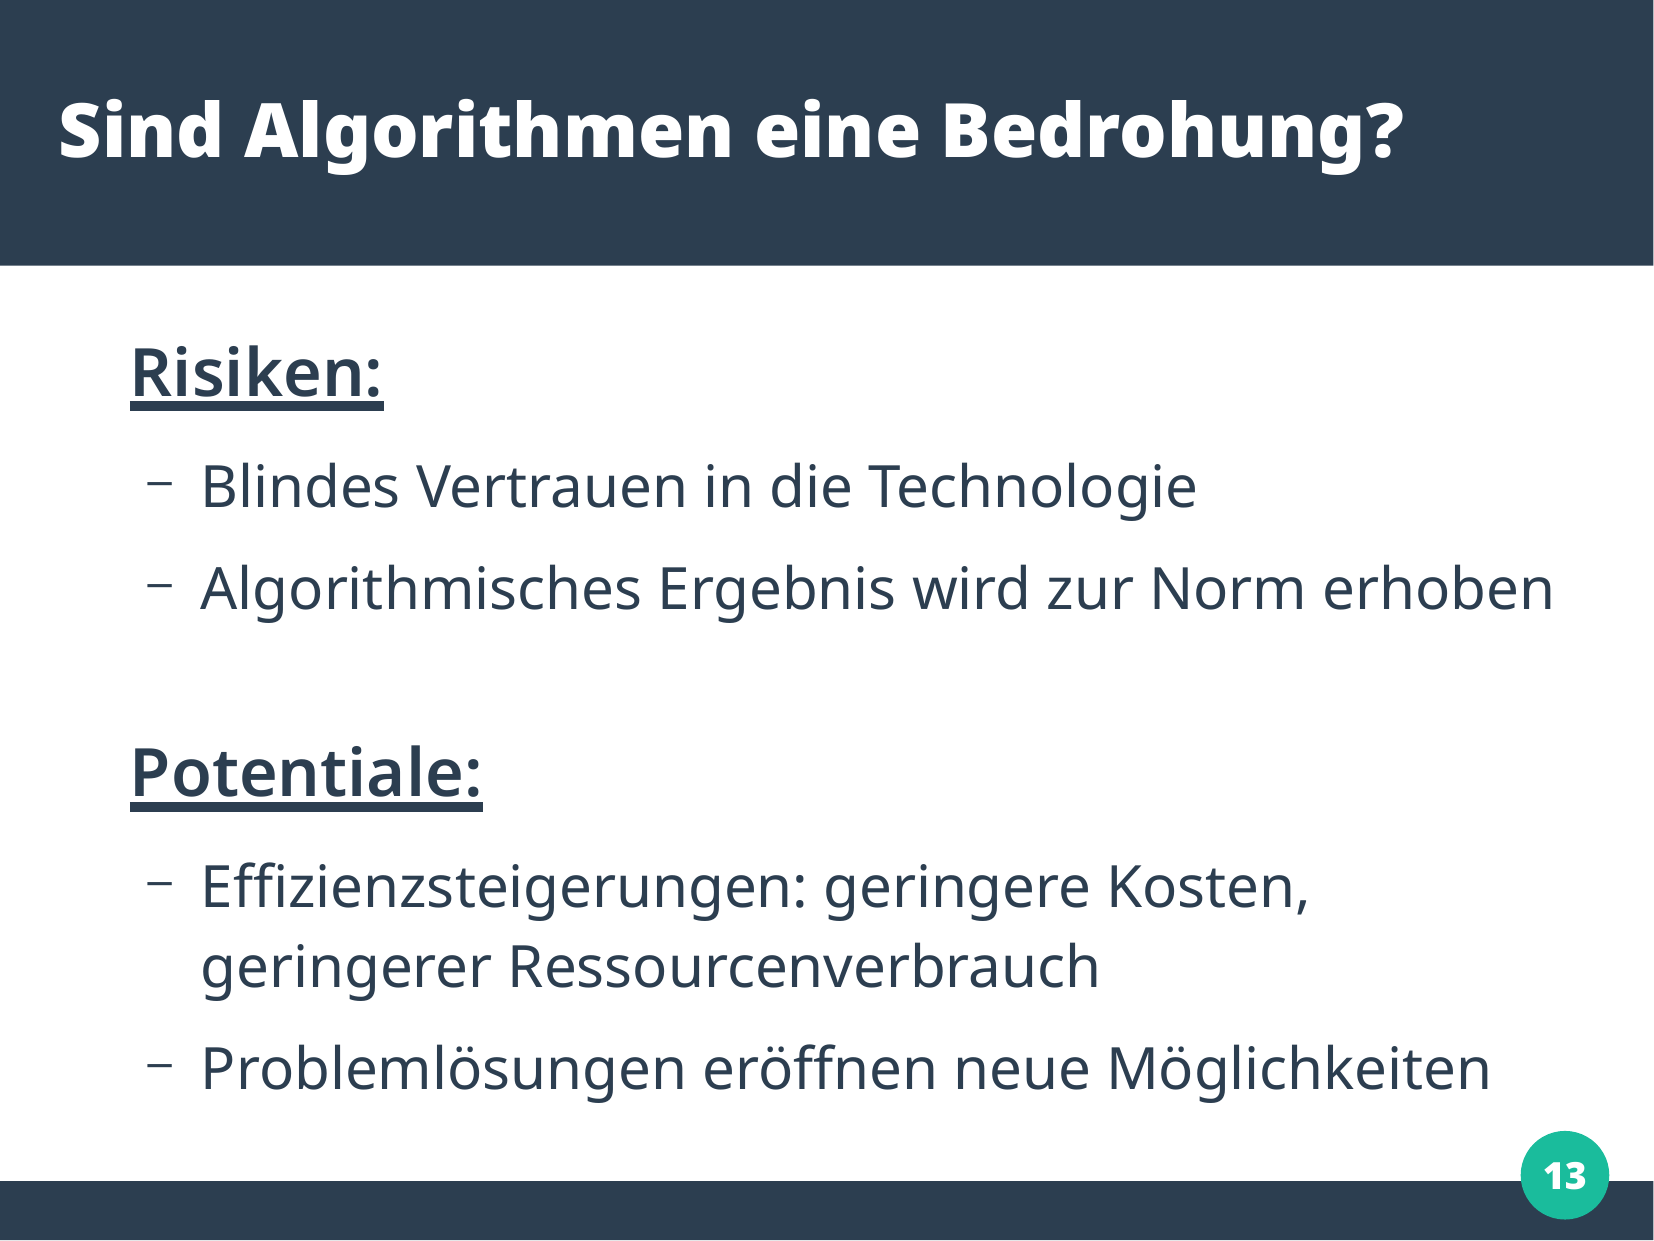

# Sind Algorithmen eine Bedrohung?
Risiken:
Blindes Vertrauen in die Technologie
Algorithmisches Ergebnis wird zur Norm erhoben
Potentiale:
Effizienzsteigerungen: geringere Kosten, geringerer Ressourcenverbrauch
Problemlösungen eröffnen neue Möglichkeiten
13